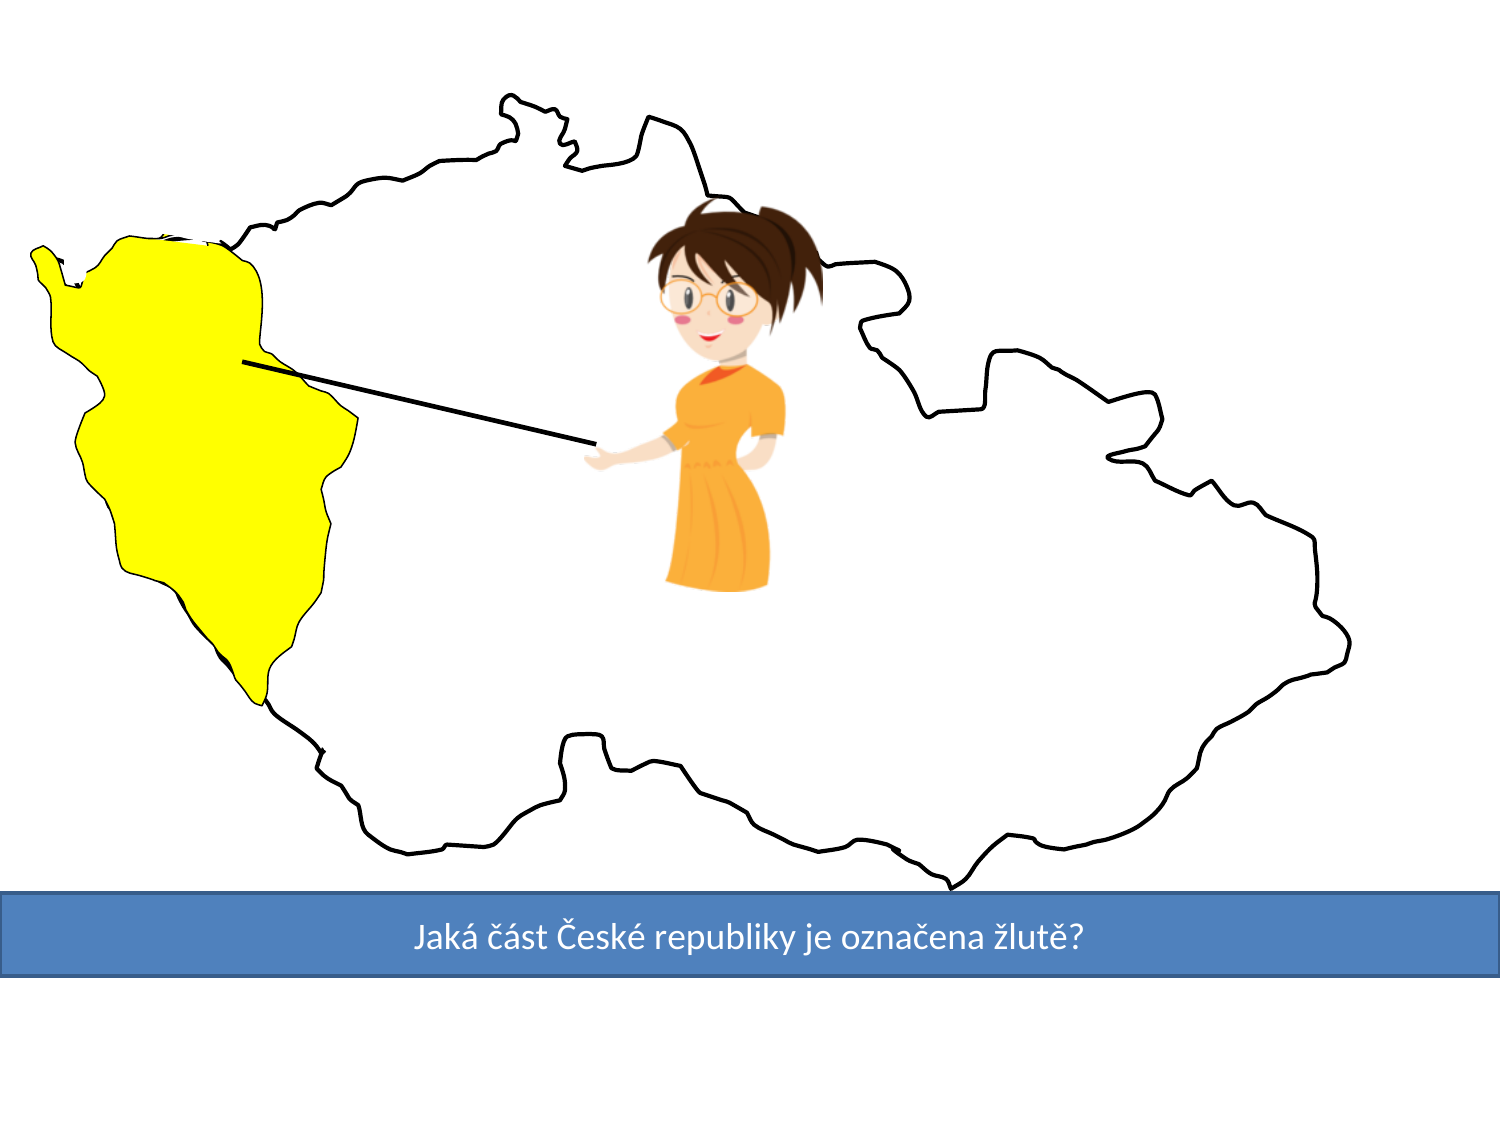

Jaká část České republiky je označena žlutě?